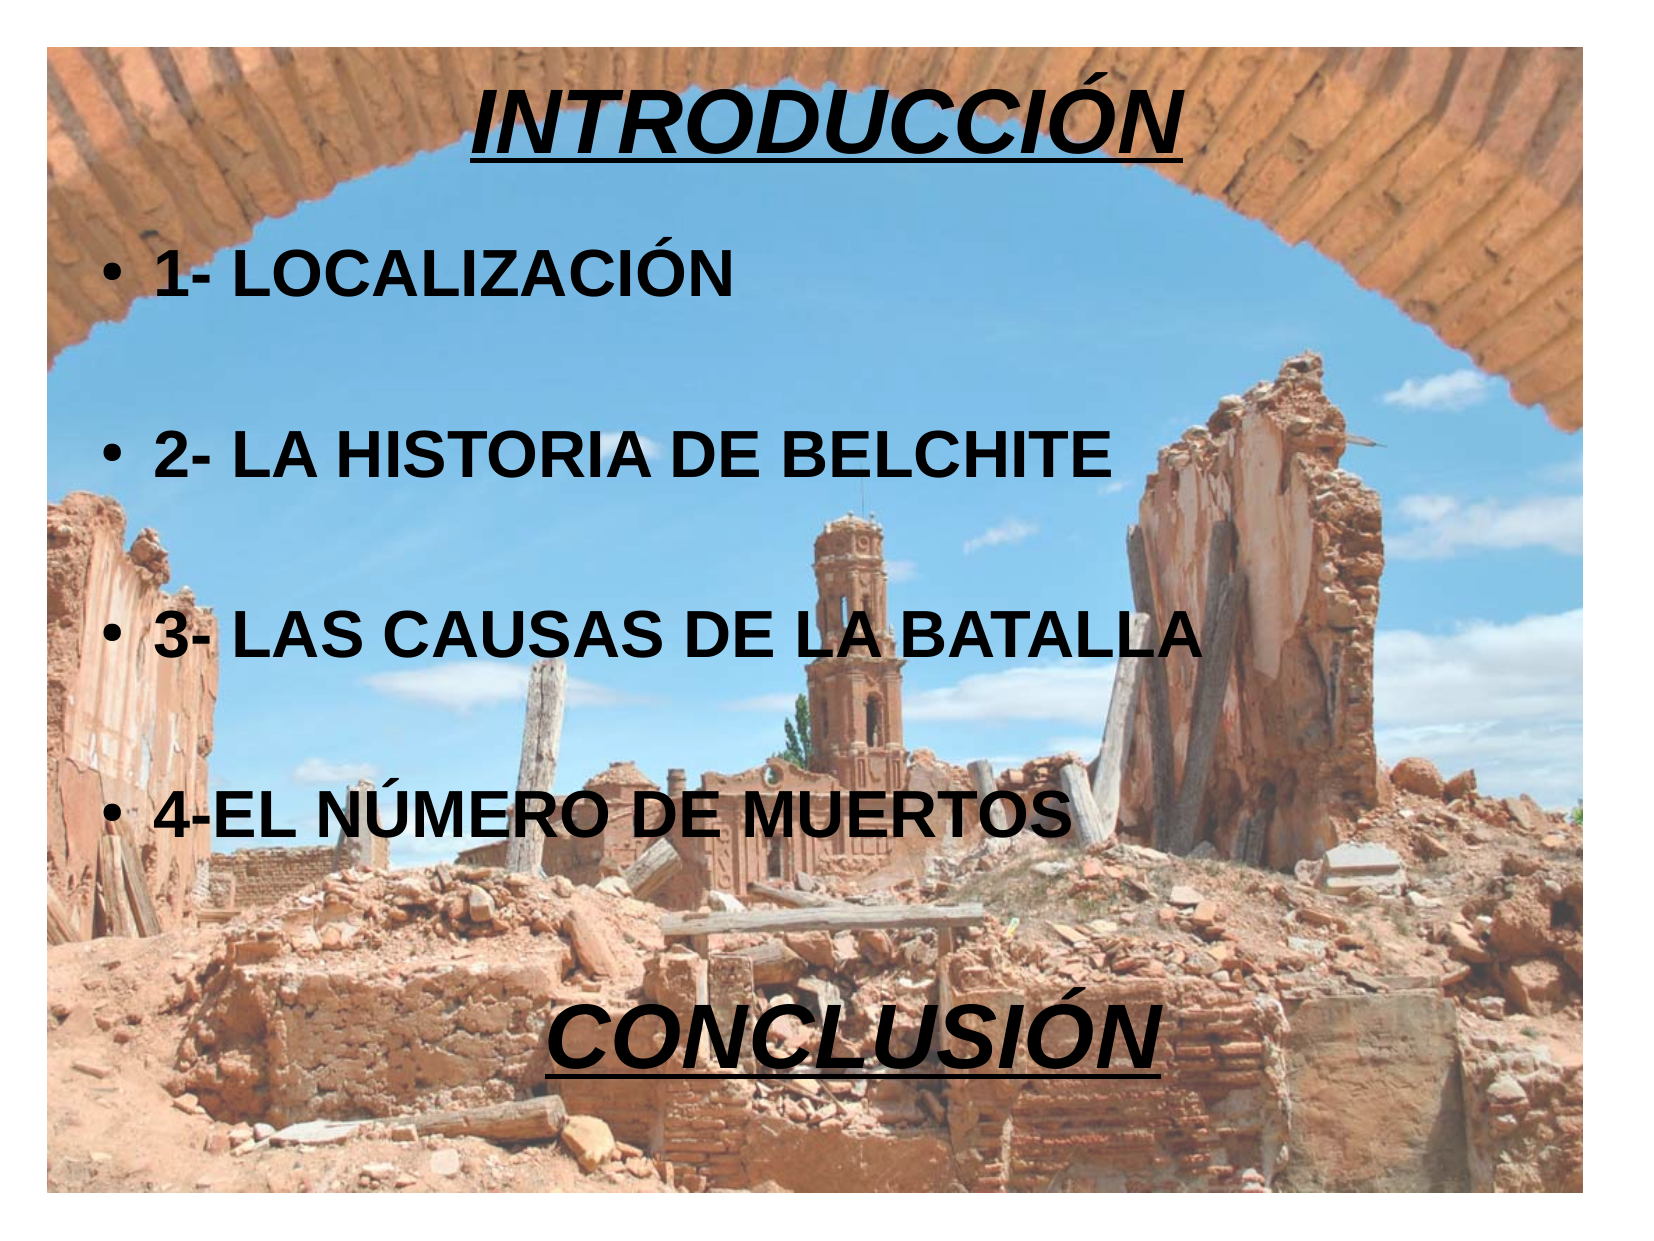

# INTRODUCCIÓN
1- LOCALIZACIÓN
2- LA HISTORIA DE BELCHITE
3- LAS CAUSAS DE LA BATALLA
4-EL NÚMERO DE MUERTOS
CONCLUSIÓN